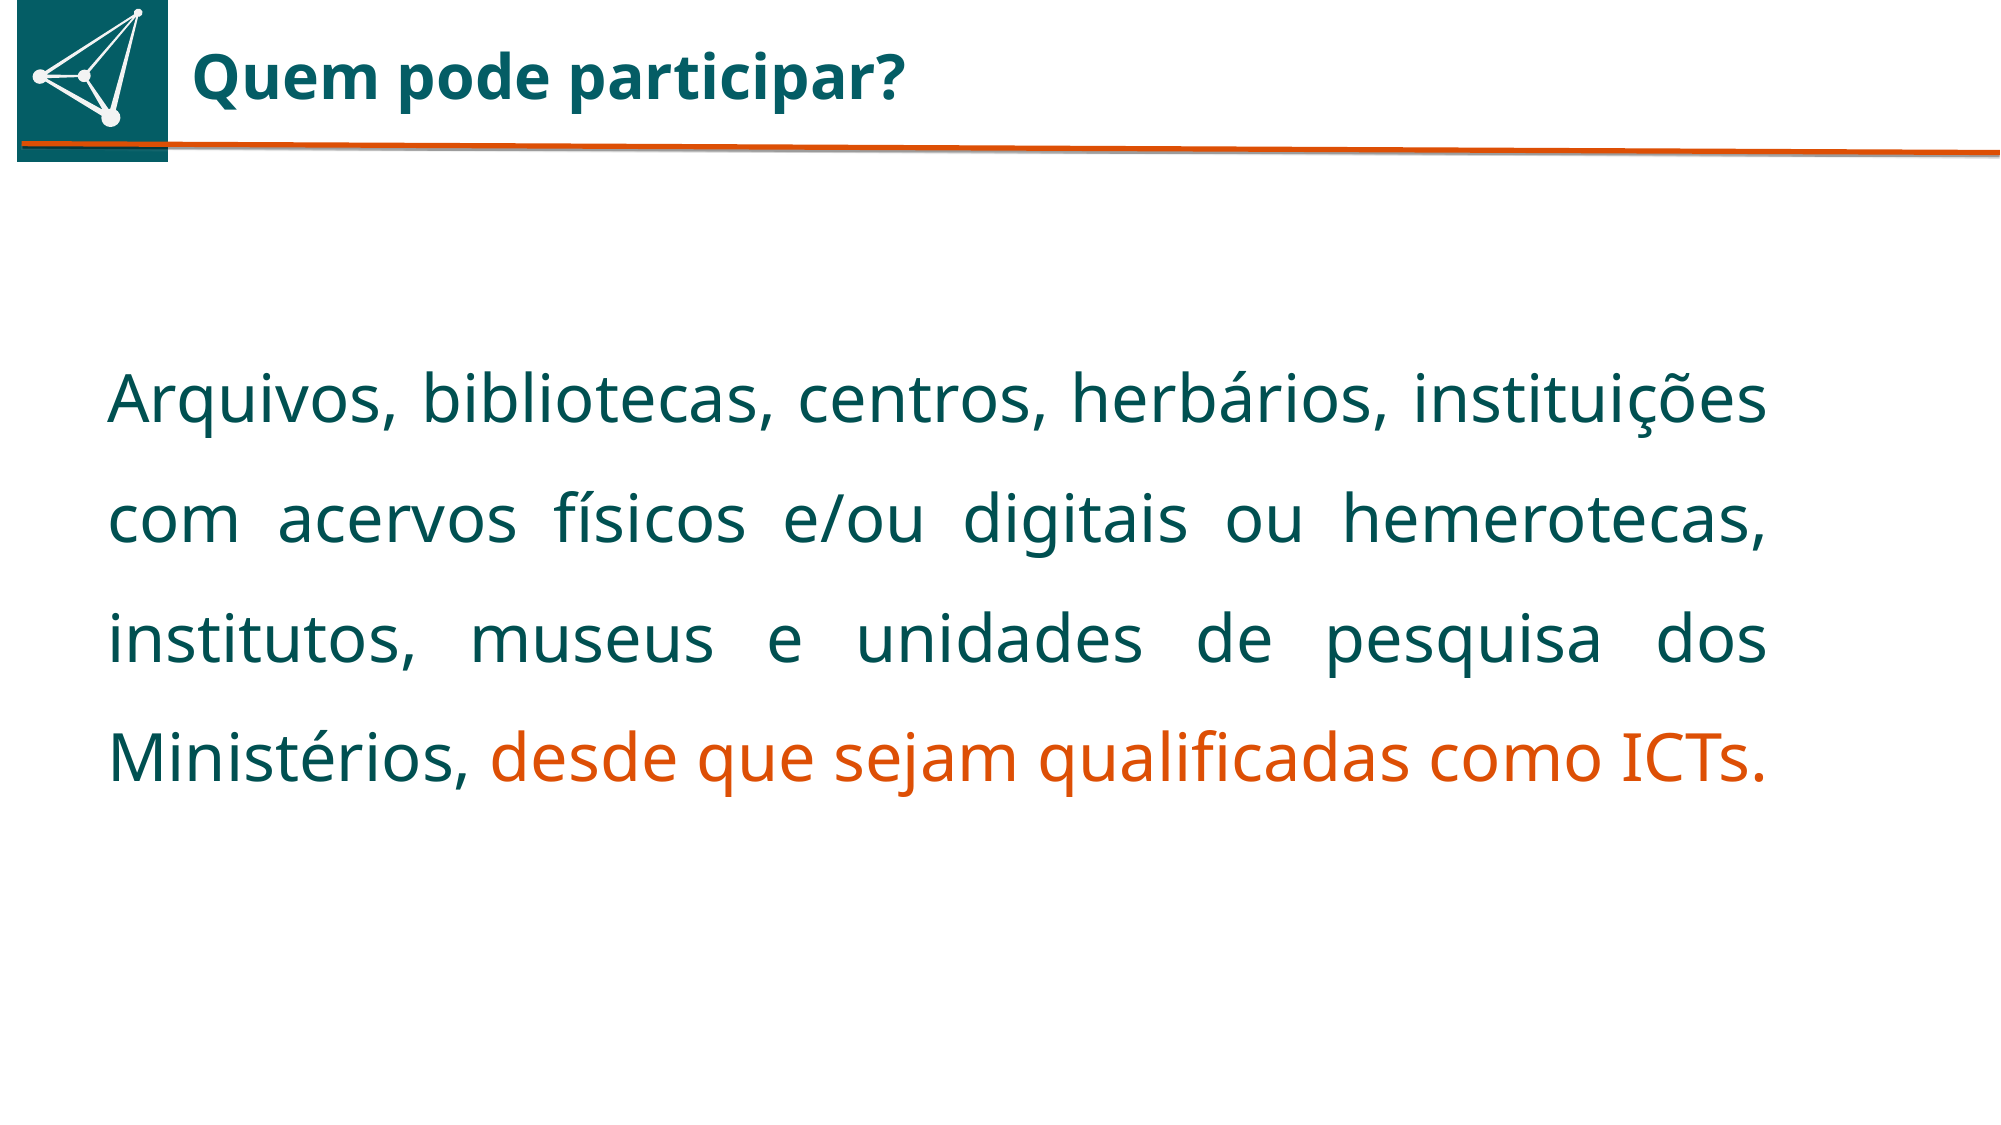

Quem pode participar?
Arquivos, bibliotecas, centros, herbários, instituições com acervos físicos e/ou digitais ou hemerotecas, institutos, museus e unidades de pesquisa dos Ministérios, desde que sejam qualificadas como ICTs.